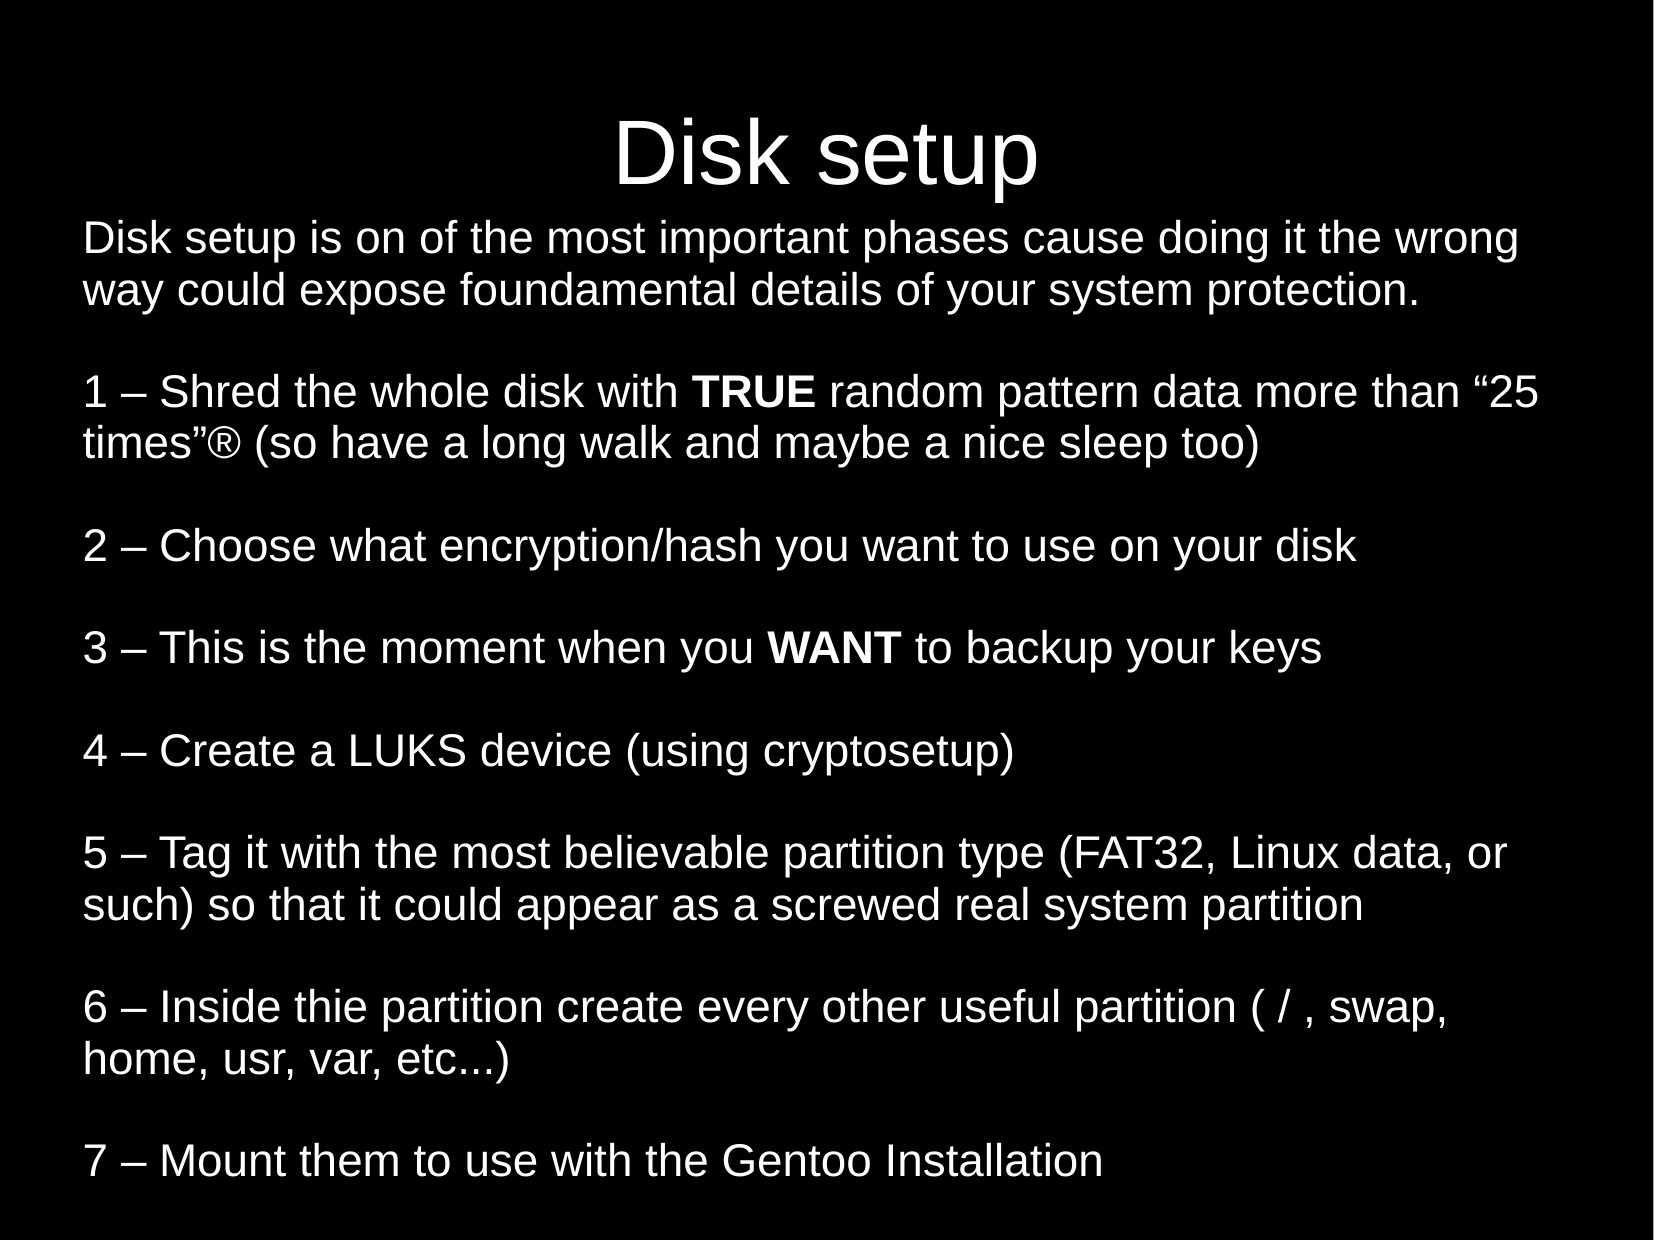

# Disk setup
Disk setup is on of the most important phases cause doing it the wrong way could expose foundamental details of your system protection.
1 – Shred the whole disk with TRUE random pattern data more than “25 times”® (so have a long walk and maybe a nice sleep too)
2 – Choose what encryption/hash you want to use on your disk
3 – This is the moment when you WANT to backup your keys
4 – Create a LUKS device (using cryptosetup)
5 – Tag it with the most believable partition type (FAT32, Linux data, or such) so that it could appear as a screwed real system partition
6 – Inside thie partition create every other useful partition ( / , swap, home, usr, var, etc...)
7 – Mount them to use with the Gentoo Installation